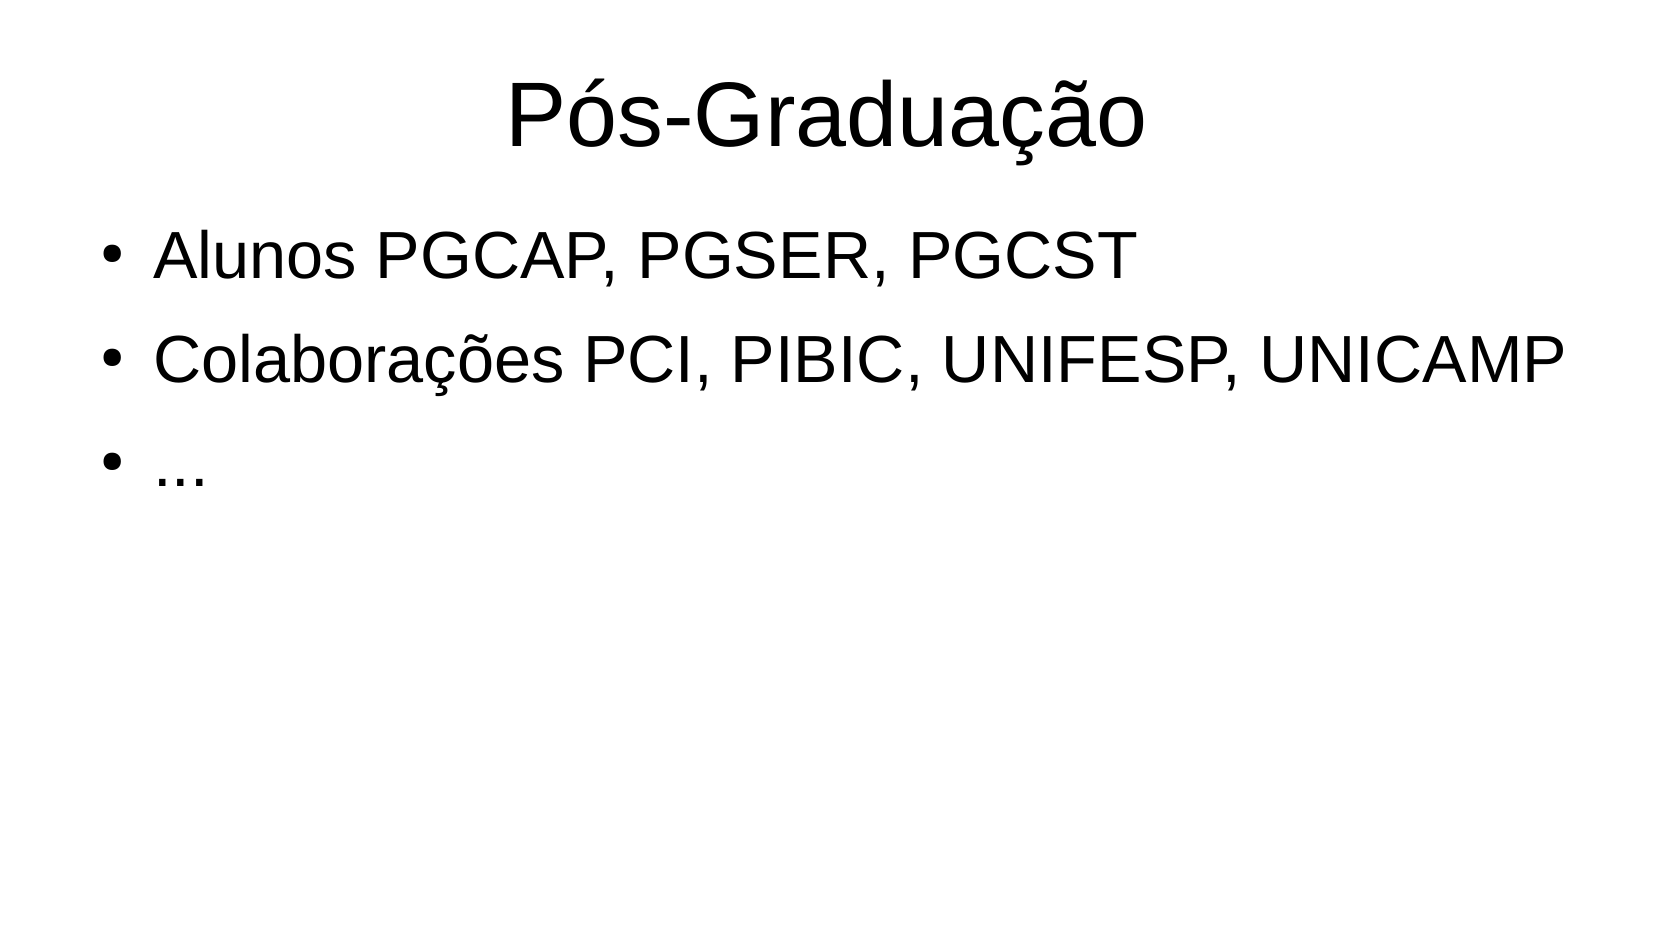

# Pós-Graduação
Alunos PGCAP, PGSER, PGCST
Colaborações PCI, PIBIC, UNIFESP, UNICAMP
...